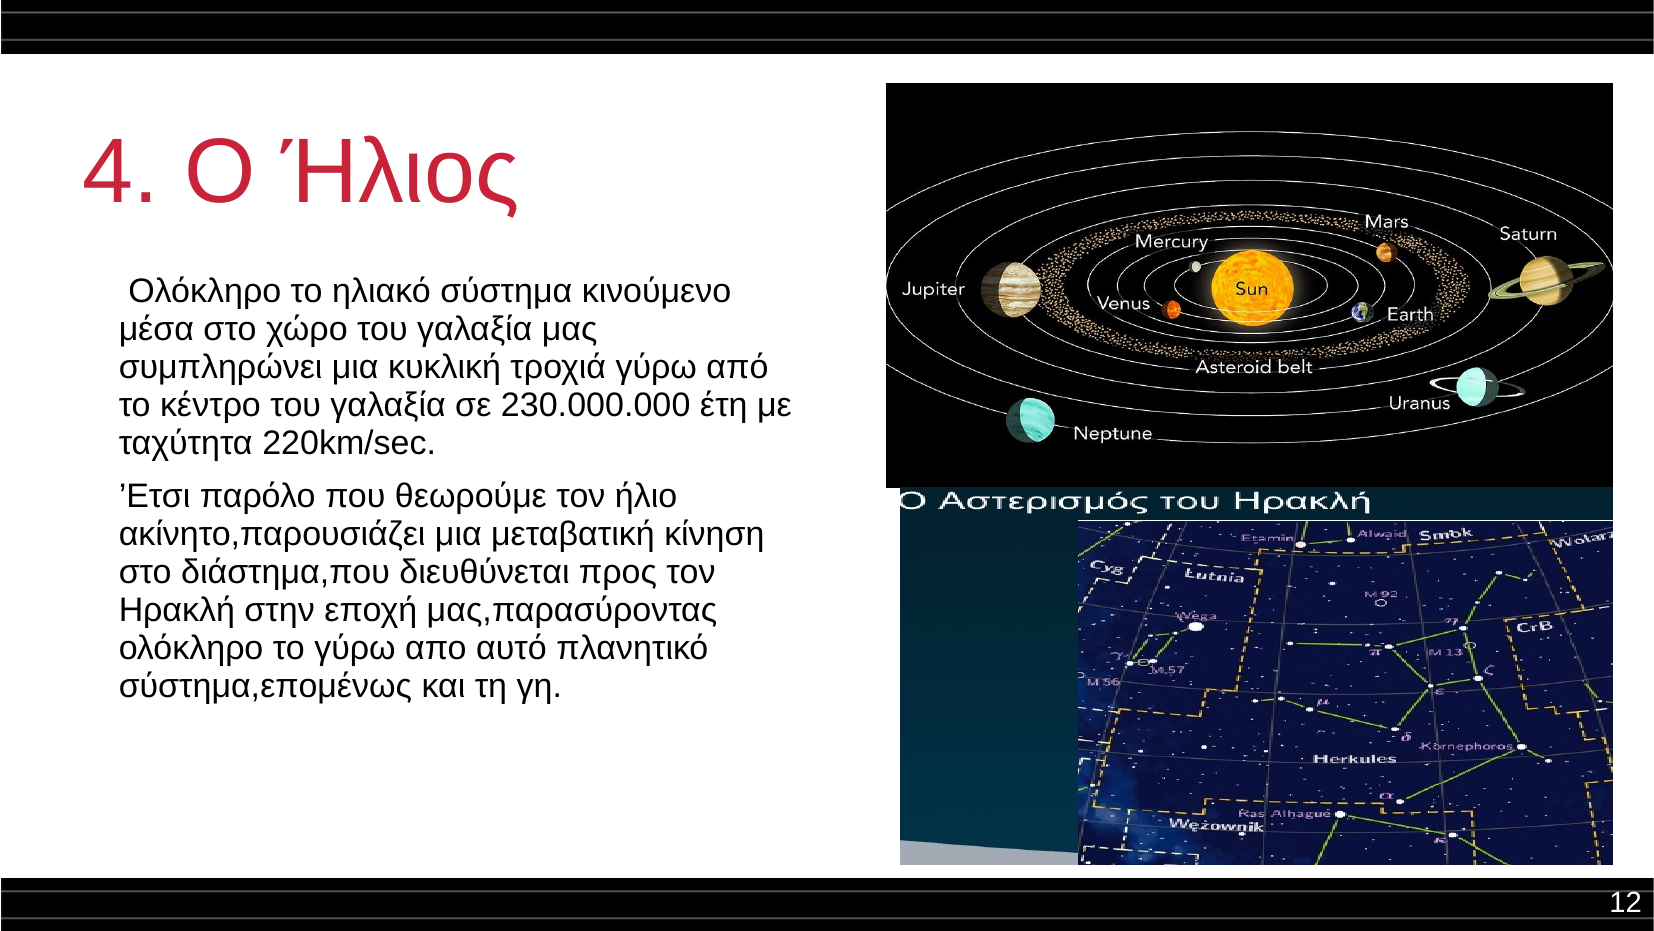

# 4. O Ήλιος
 Ολόκληρο το ηλιακό σύστημα κινούμενο μέσα στο χώρο του γαλαξία μας συμπληρώνει μια κυκλική τροχιά γύρω από το κέντρο του γαλαξία σε 230.000.000 έτη με ταχύτητα 220km/sec.
’Ετσι παρόλο που θεωρούμε τον ήλιο ακίνητο,παρουσιάζει μια μεταβατική κίνηση στο διάστημα,που διευθύνεται προς τον Ηρακλή στην εποχή μας,παρασύροντας ολόκληρο το γύρω απο αυτό πλανητικό σύστημα,επομένως και τη γη.